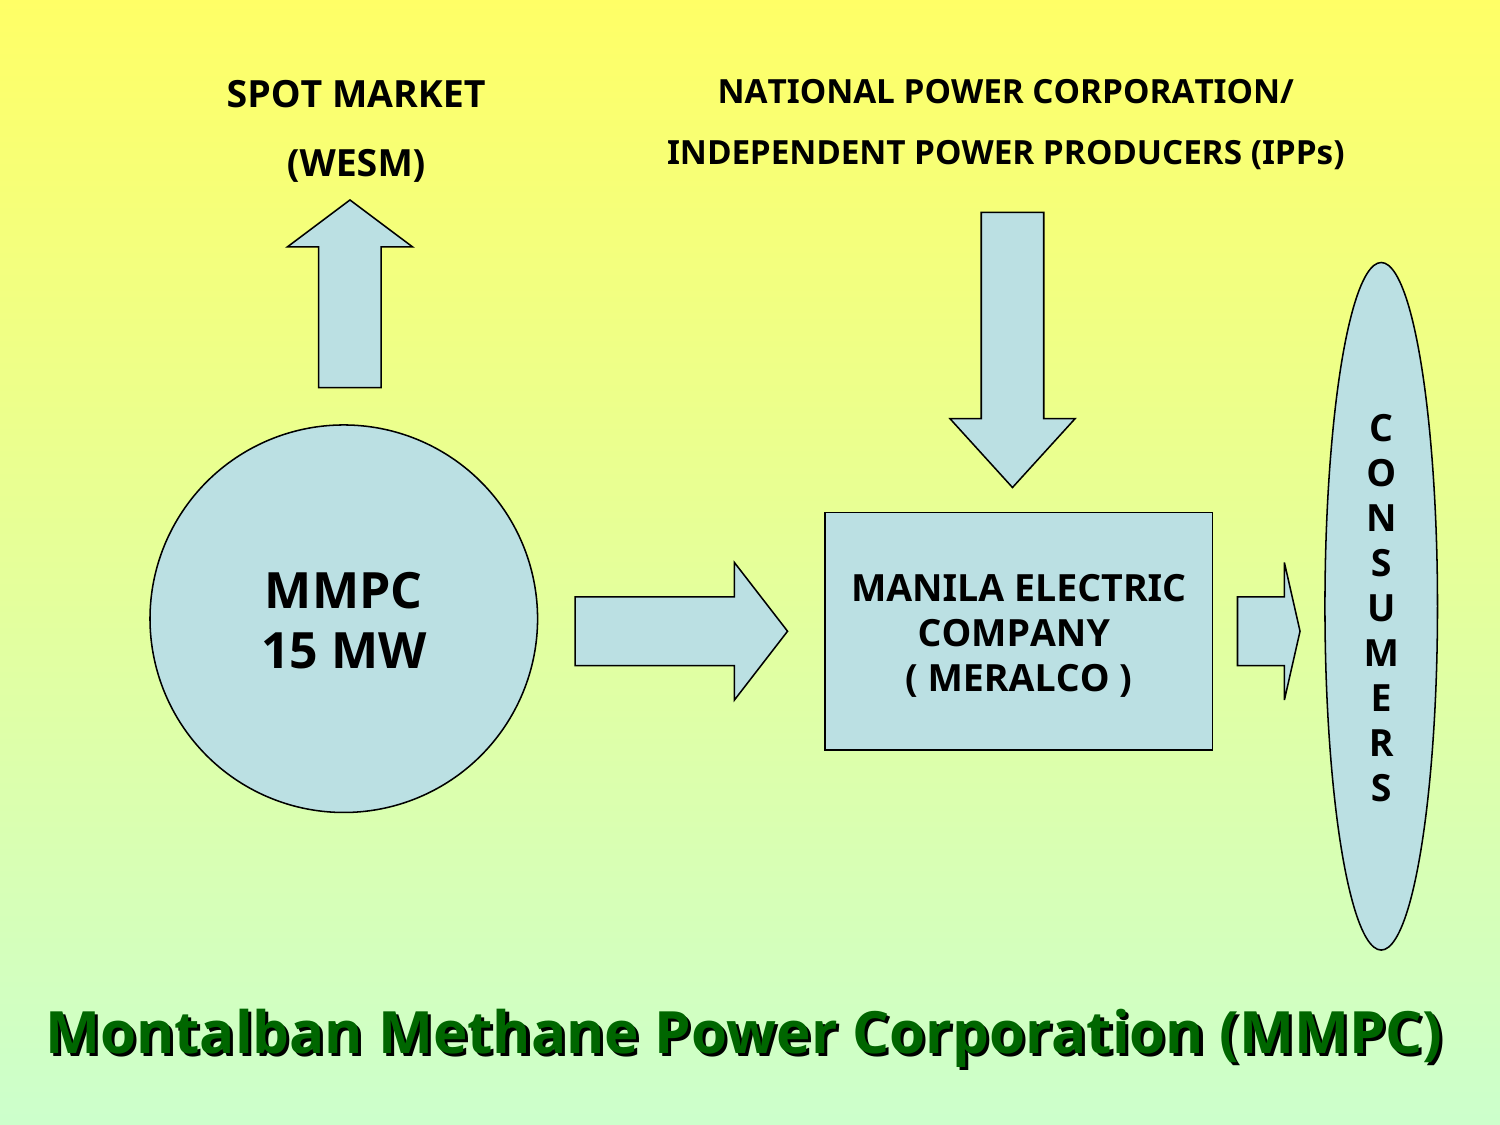

SPOT MARKET
(WESM)
NATIONAL POWER CORPORATION/
INDEPENDENT POWER PRODUCERS (IPPs)
C
O
N
S
U
M
E
R
S
MMPC
15 MW
MANILA ELECTRIC
COMPANY
( MERALCO )
# Montalban Methane Power Corporation (MMPC)